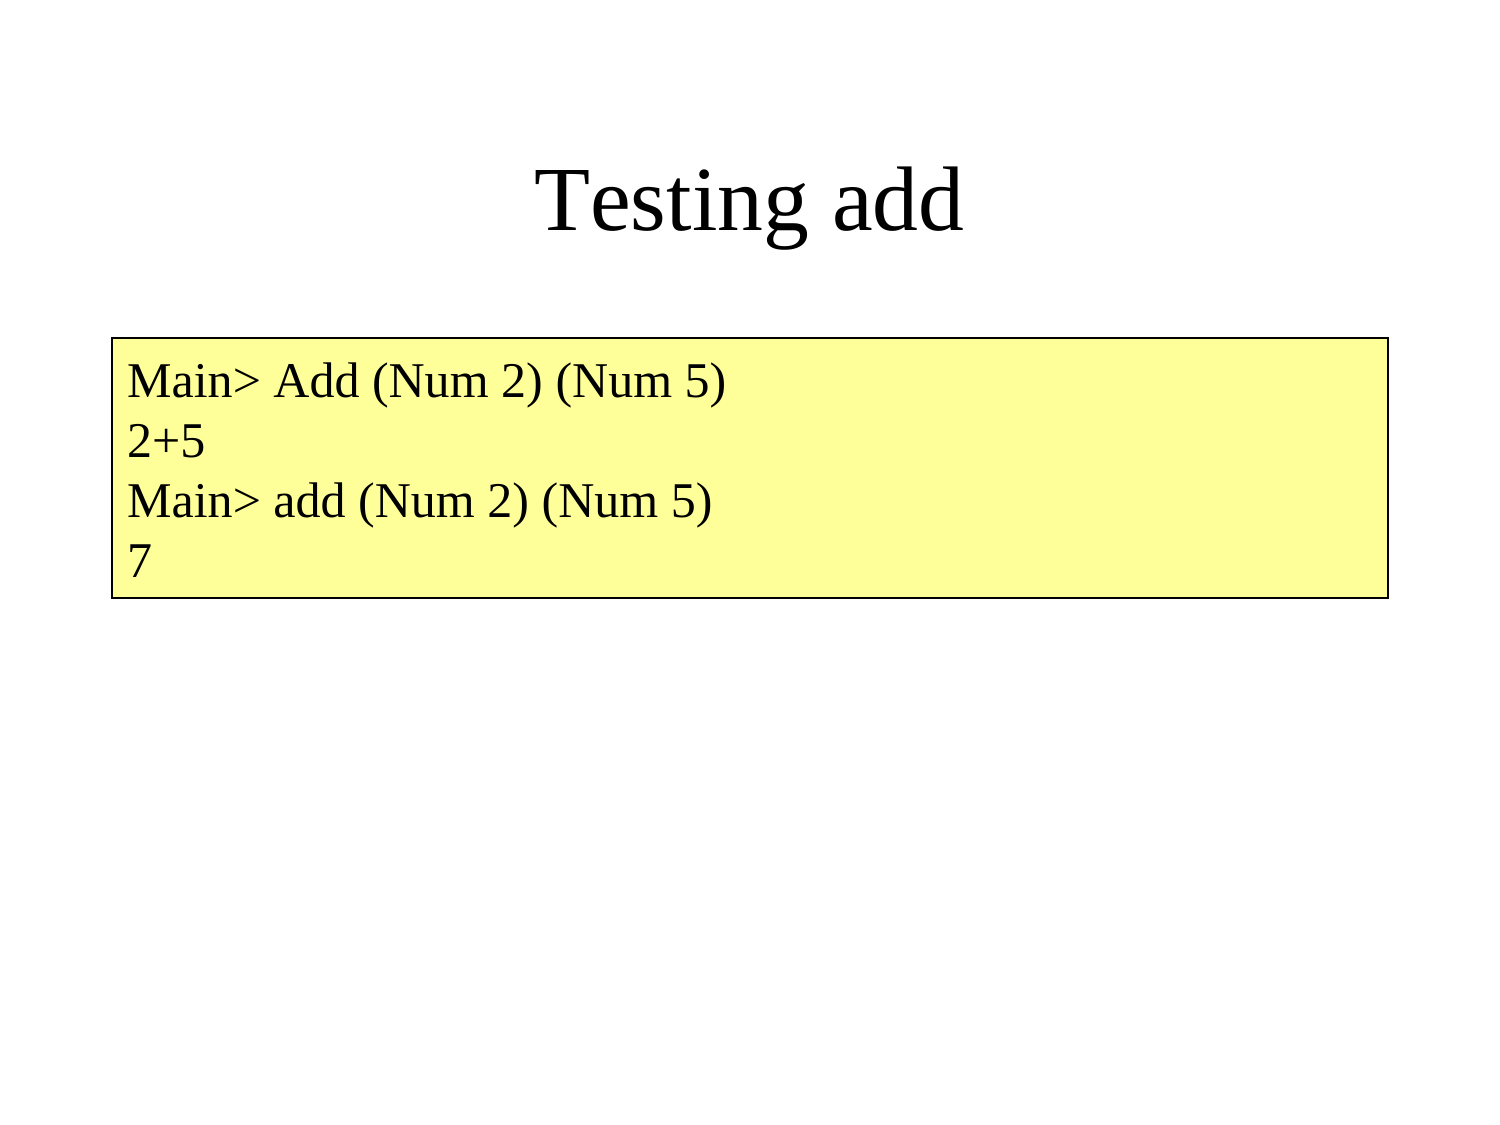

# Testing add
Main> Add (Num 2) (Num 5)
2+5
Main> add (Num 2) (Num 5)
7